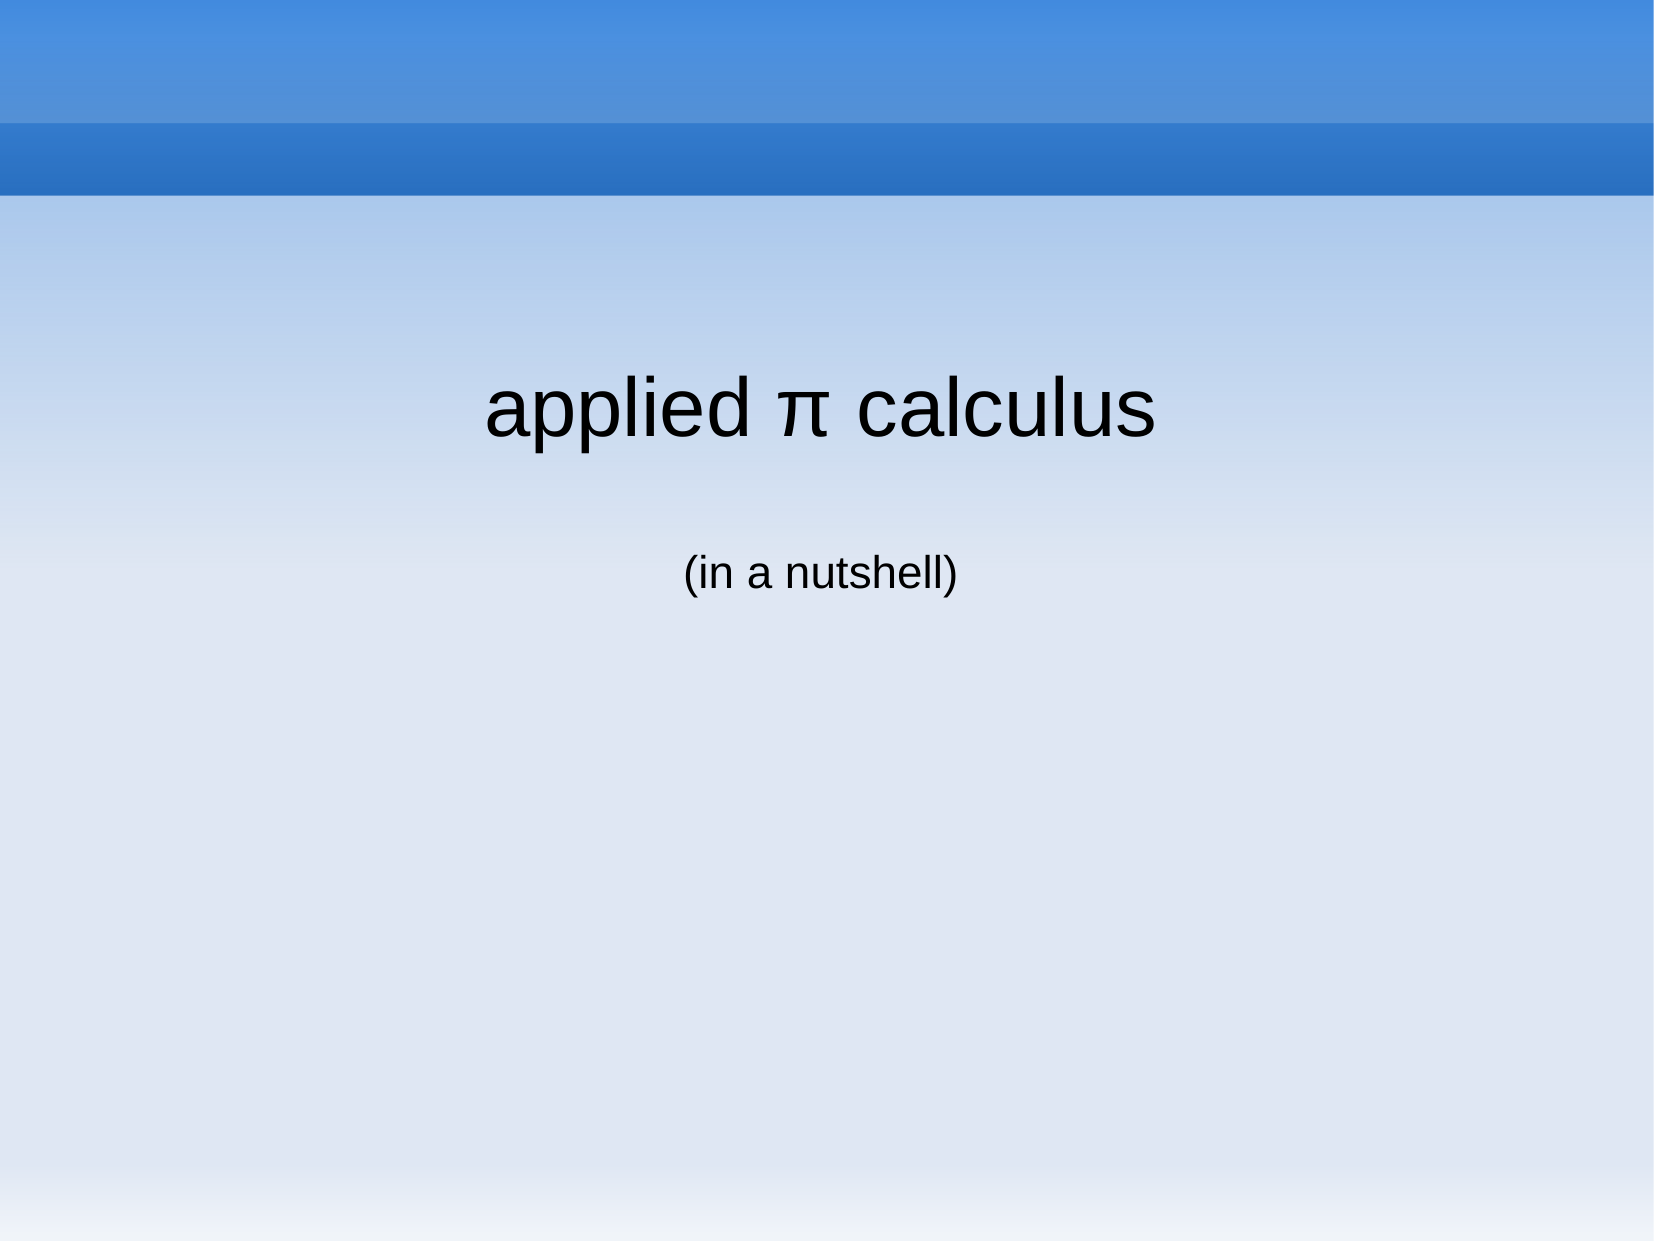

# applied π calculus
(in a nutshell)